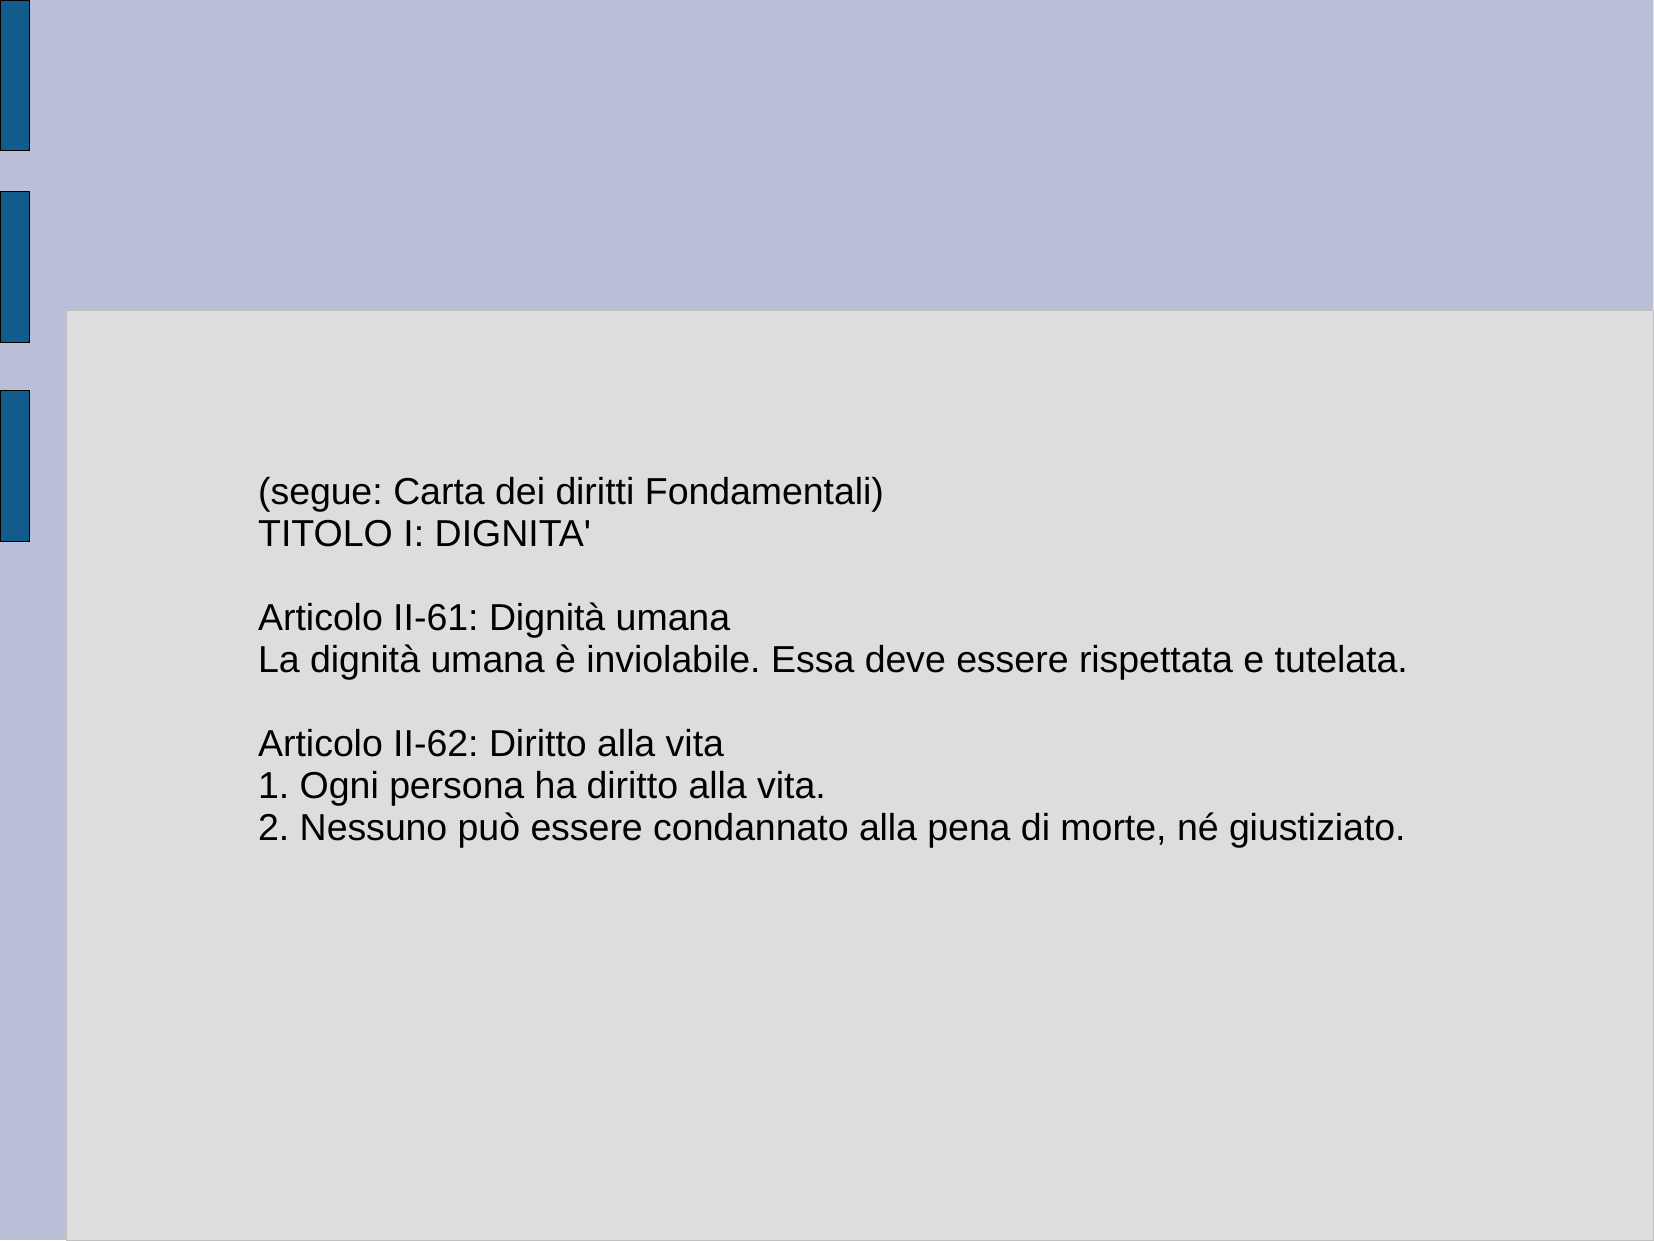

(segue: Carta dei diritti Fondamentali)
TITOLO I: DIGNITA'
Articolo II-61: Dignità umana
La dignità umana è inviolabile. Essa deve essere rispettata e tutelata.
Articolo II-62: Diritto alla vita
1. Ogni persona ha diritto alla vita.
2. Nessuno può essere condannato alla pena di morte, né giustiziato.